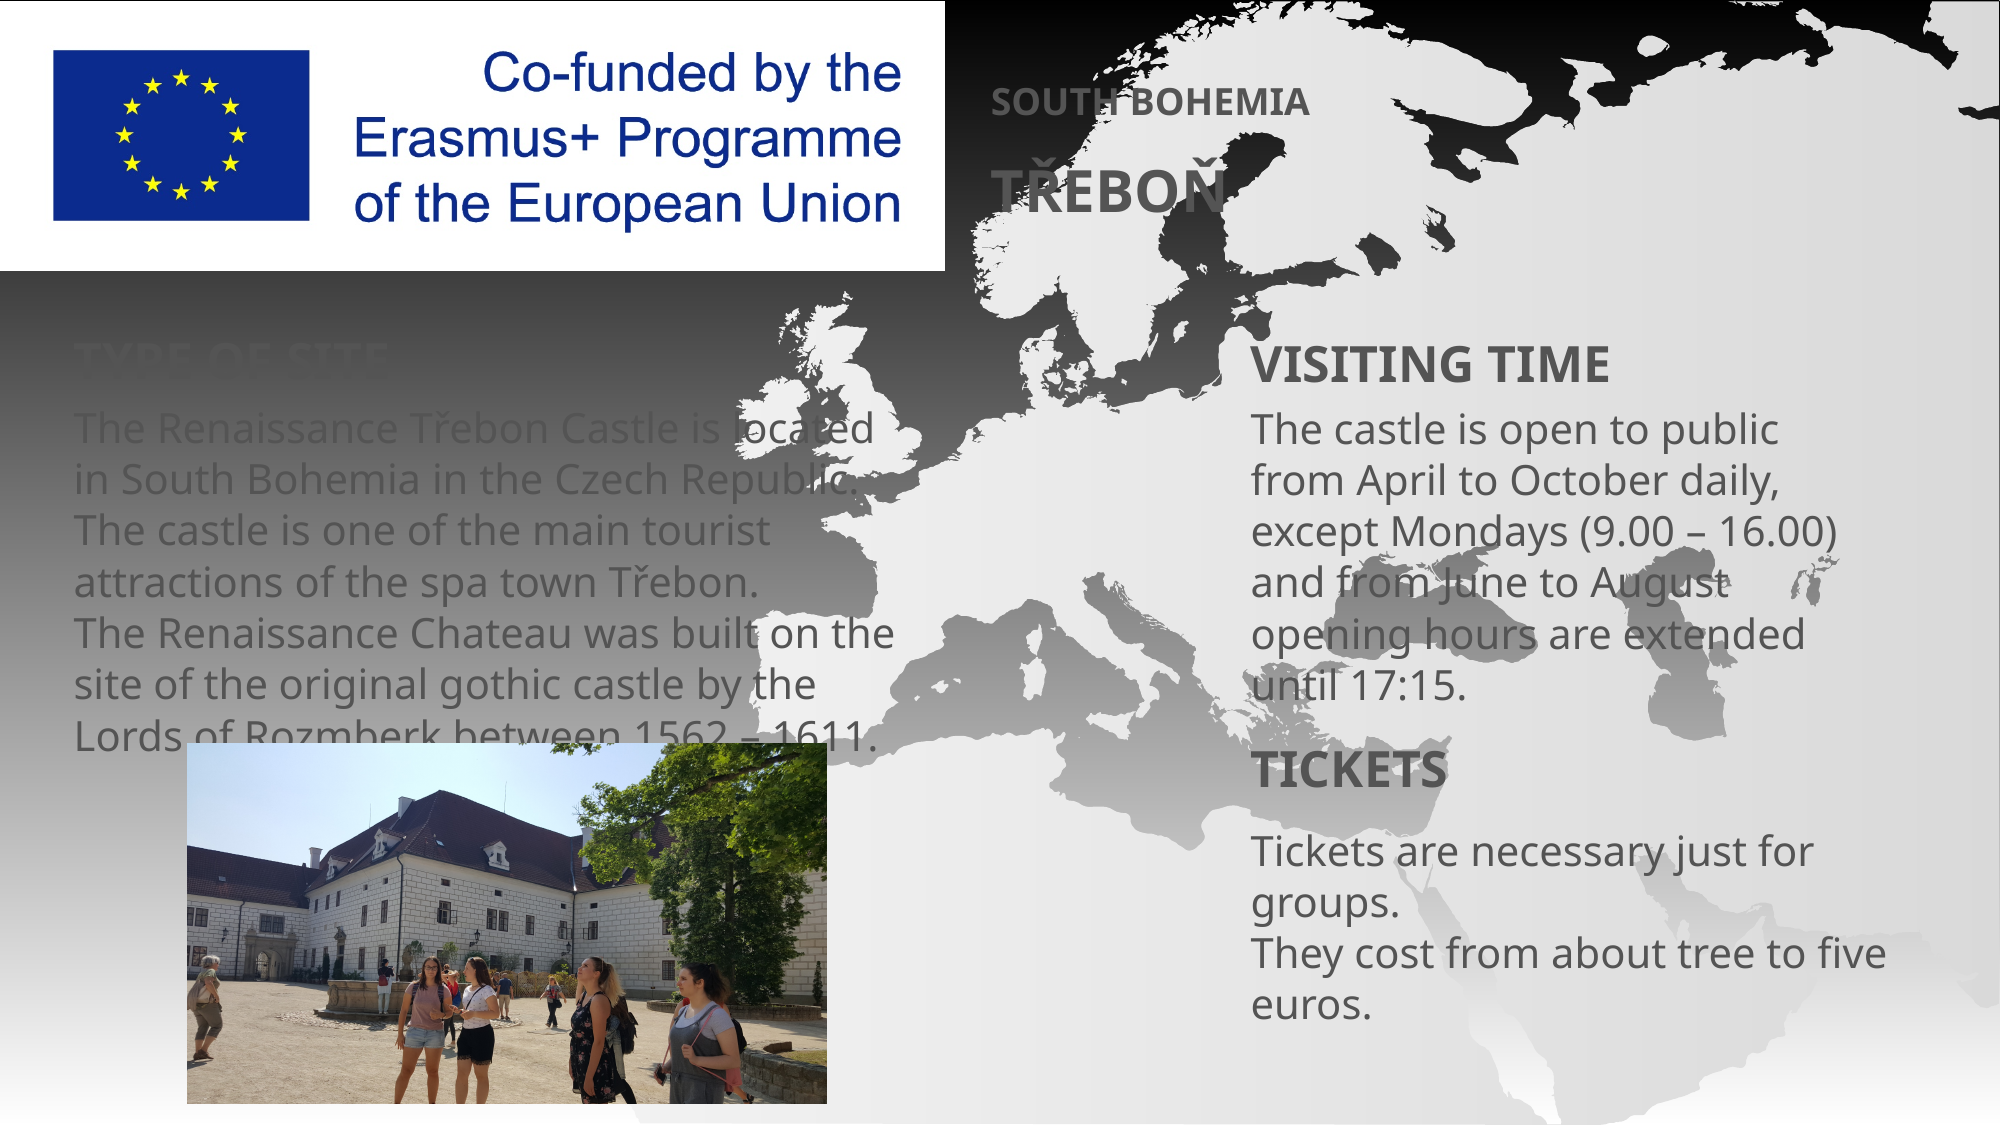

SOUTH BOHEMIA
TŘEBOŇ
TYPE OF SITE
VISITING TIME
The Renaissance Třebon Castle is located in South Bohemia in the Czech Republic. The castle is one of the main tourist attractions of the spa town Třebon.
The Renaissance Chateau was built on the site of the original gothic castle by the Lords of Rozmberk between 1562 – 1611.
The castle is open to public from April to October daily, except Mondays (9.00 – 16.00) and from June to August opening hours are extended until 17:15.
TICKETS
Tickets are necessary just for groups.
They cost from about tree to five euros.